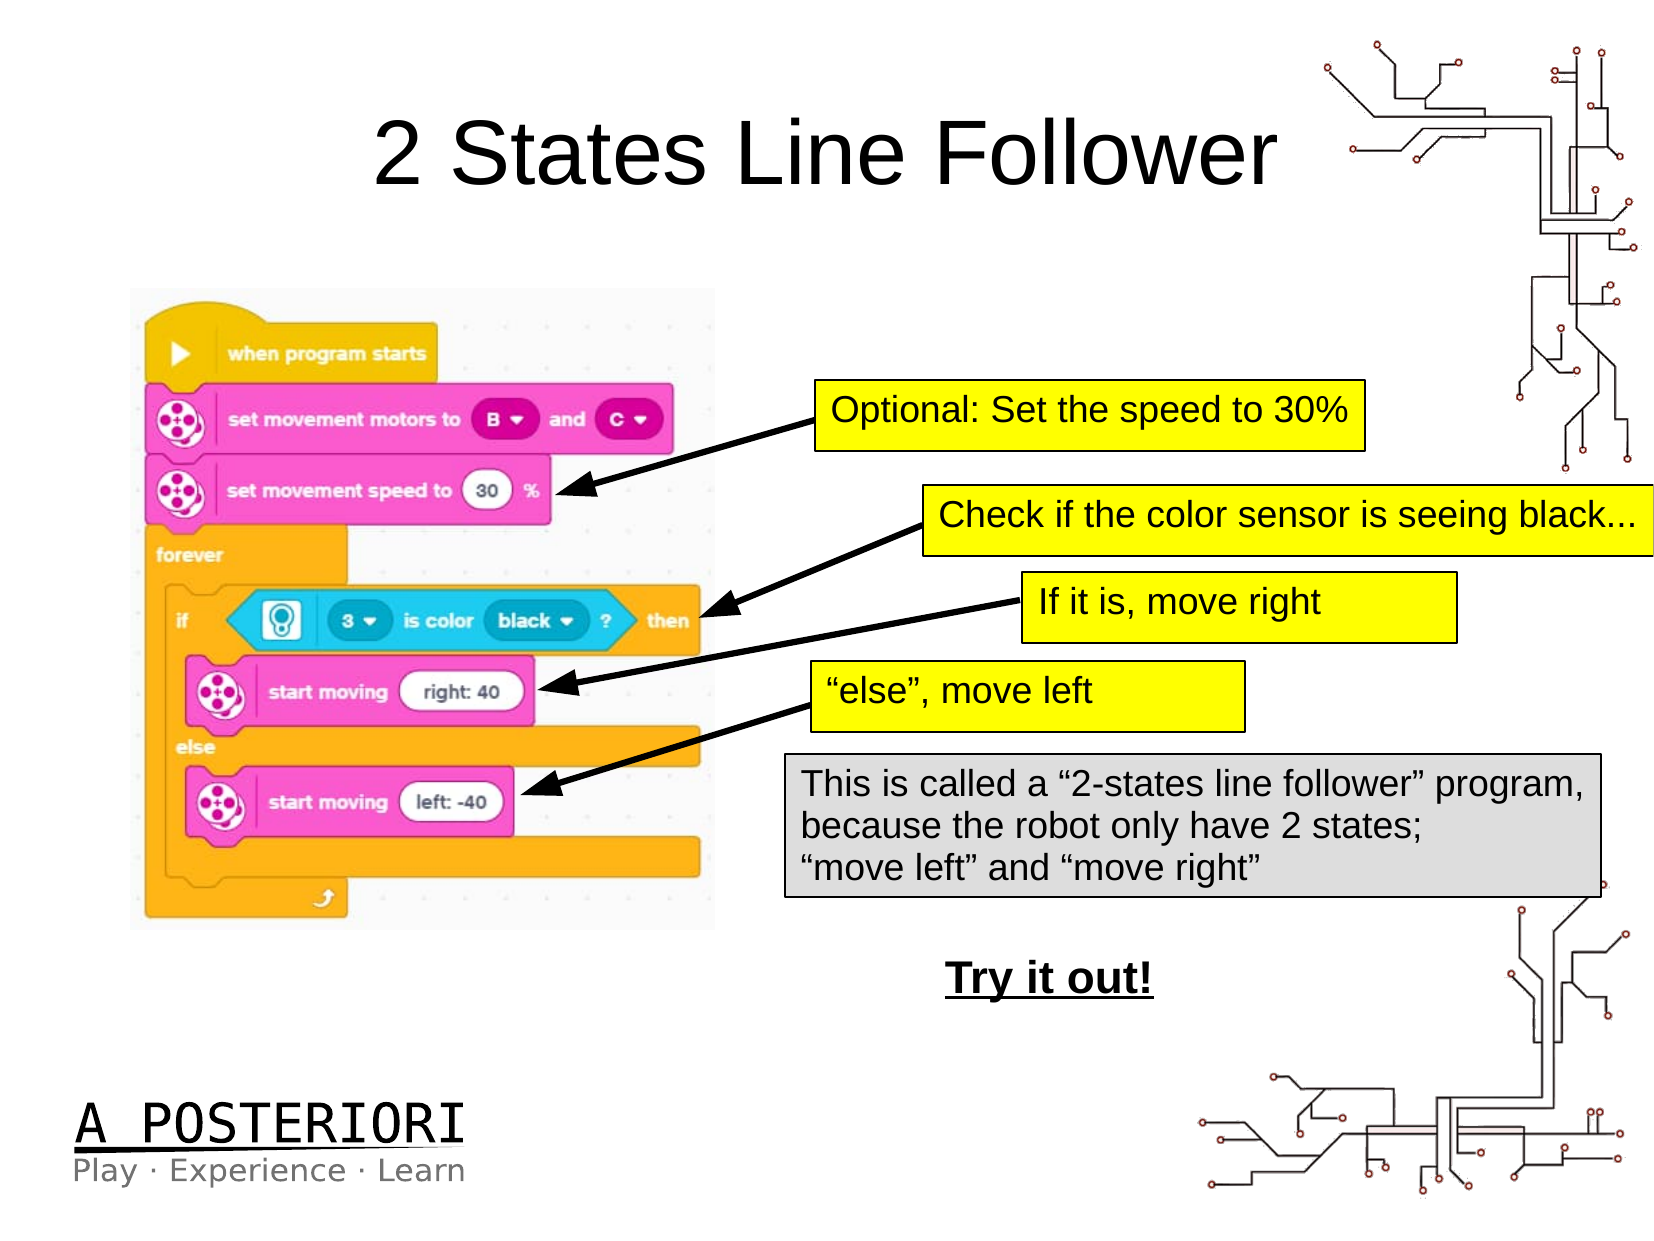

# 2 States Line Follower
Optional: Set the speed to 30%
Check if the color sensor is seeing black...
If it is, move right
“else”, move left
This is called a “2-states line follower” program,
because the robot only have 2 states;
“move left” and “move right”
Try it out!